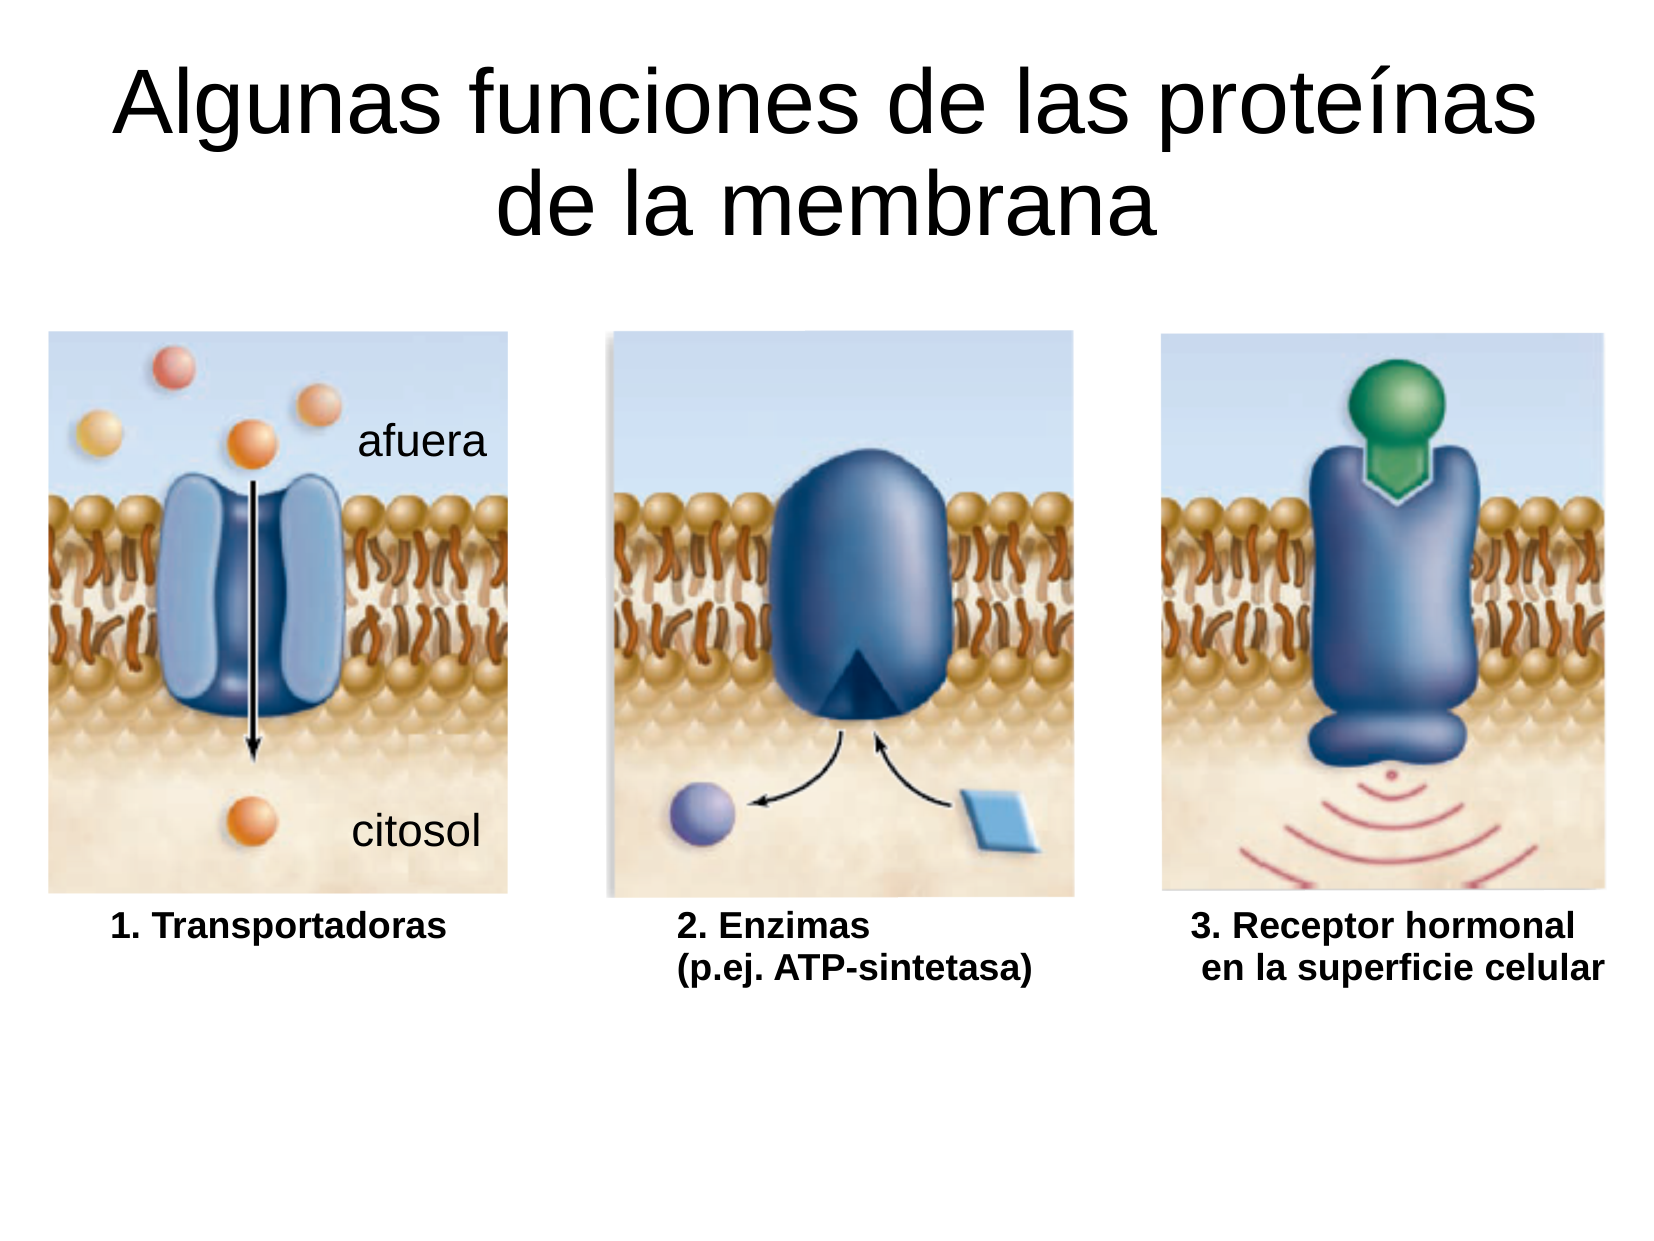

# Algunas funciones de las proteínas de la membrana
afuera
citosol
1. Transportadoras
2. Enzimas
(p.ej. ATP-sintetasa)
3. Receptor hormonal
 en la superficie celular